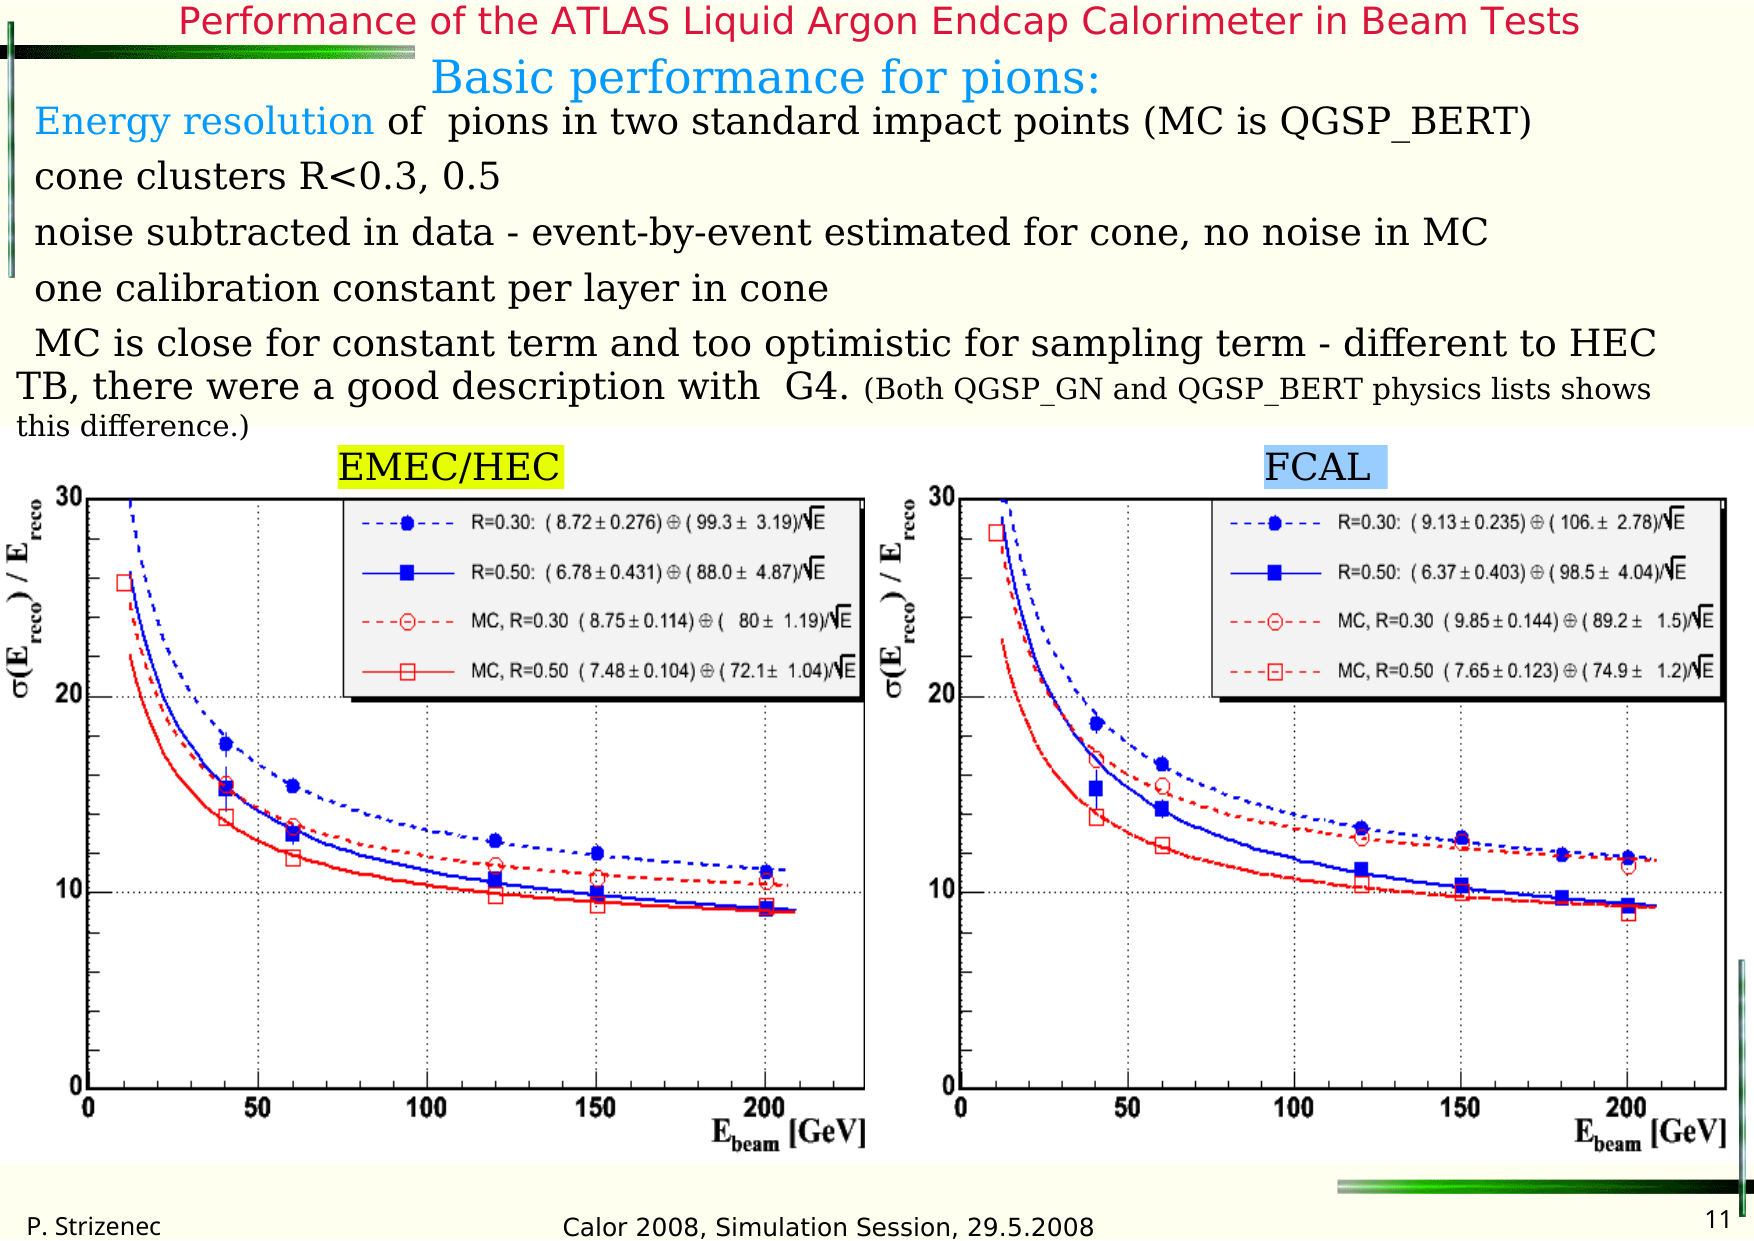

Performance of the ATLAS Liquid Argon Endcap Calorimeter in Beam Tests
# Basic performance for pions:
 Energy resolution of pions in two standard impact points (MC is QGSP_BERT)
 cone clusters R<0.3, 0.5
 noise subtracted in data - event-by-event estimated for cone, no noise in MC
 one calibration constant per layer in cone
 MC is close for constant term and too optimistic for sampling term - different to HEC TB, there were a good description with G4. (Both QGSP_GN and QGSP_BERT physics lists shows this difference.)
EMEC/HEC
FCAL
P. Strizenec
Calor 2008, Simulation Session, 29.5.2008